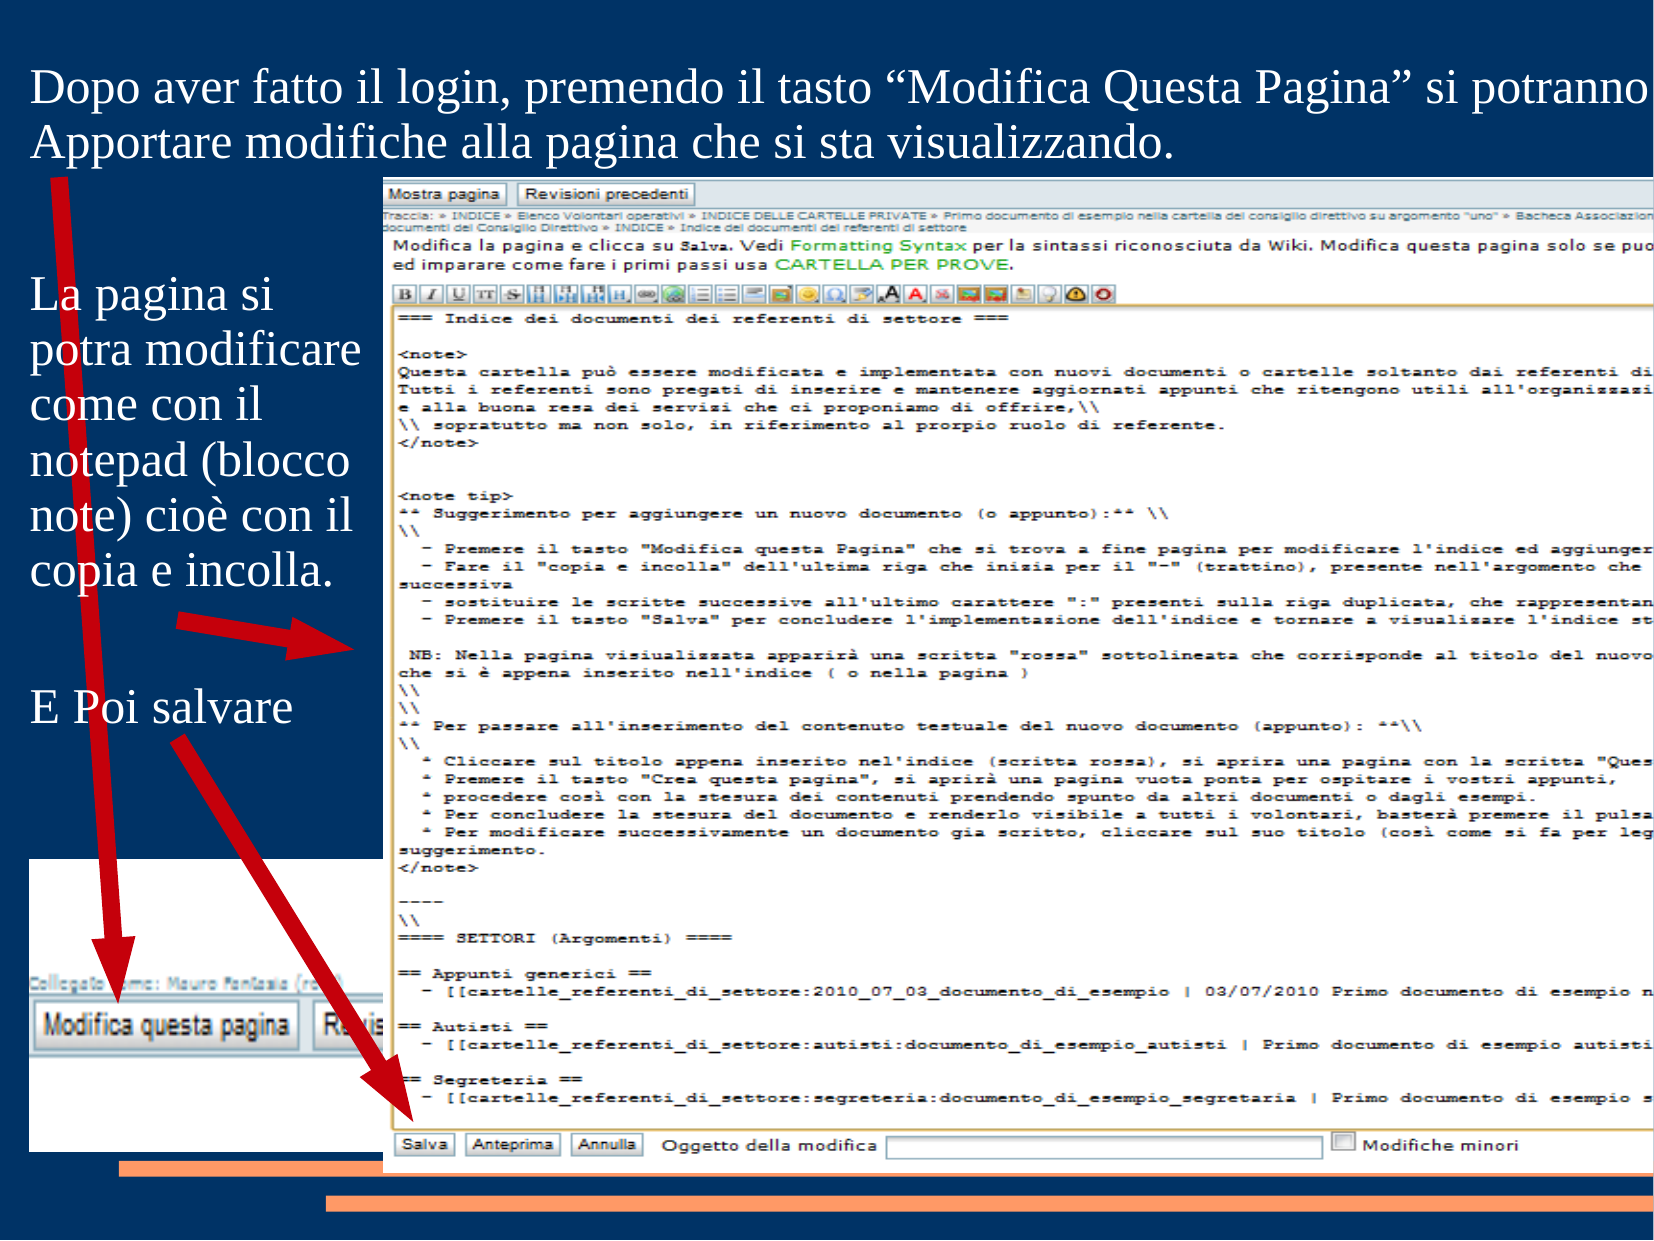

Dopo aver fatto il login, premendo il tasto “Modifica Questa Pagina” si potranno
Apportare modifiche alla pagina che si sta visualizzando.
La pagina si potra modificare come con il notepad (blocco note) cioè con il copia e incolla.
E Poi salvare